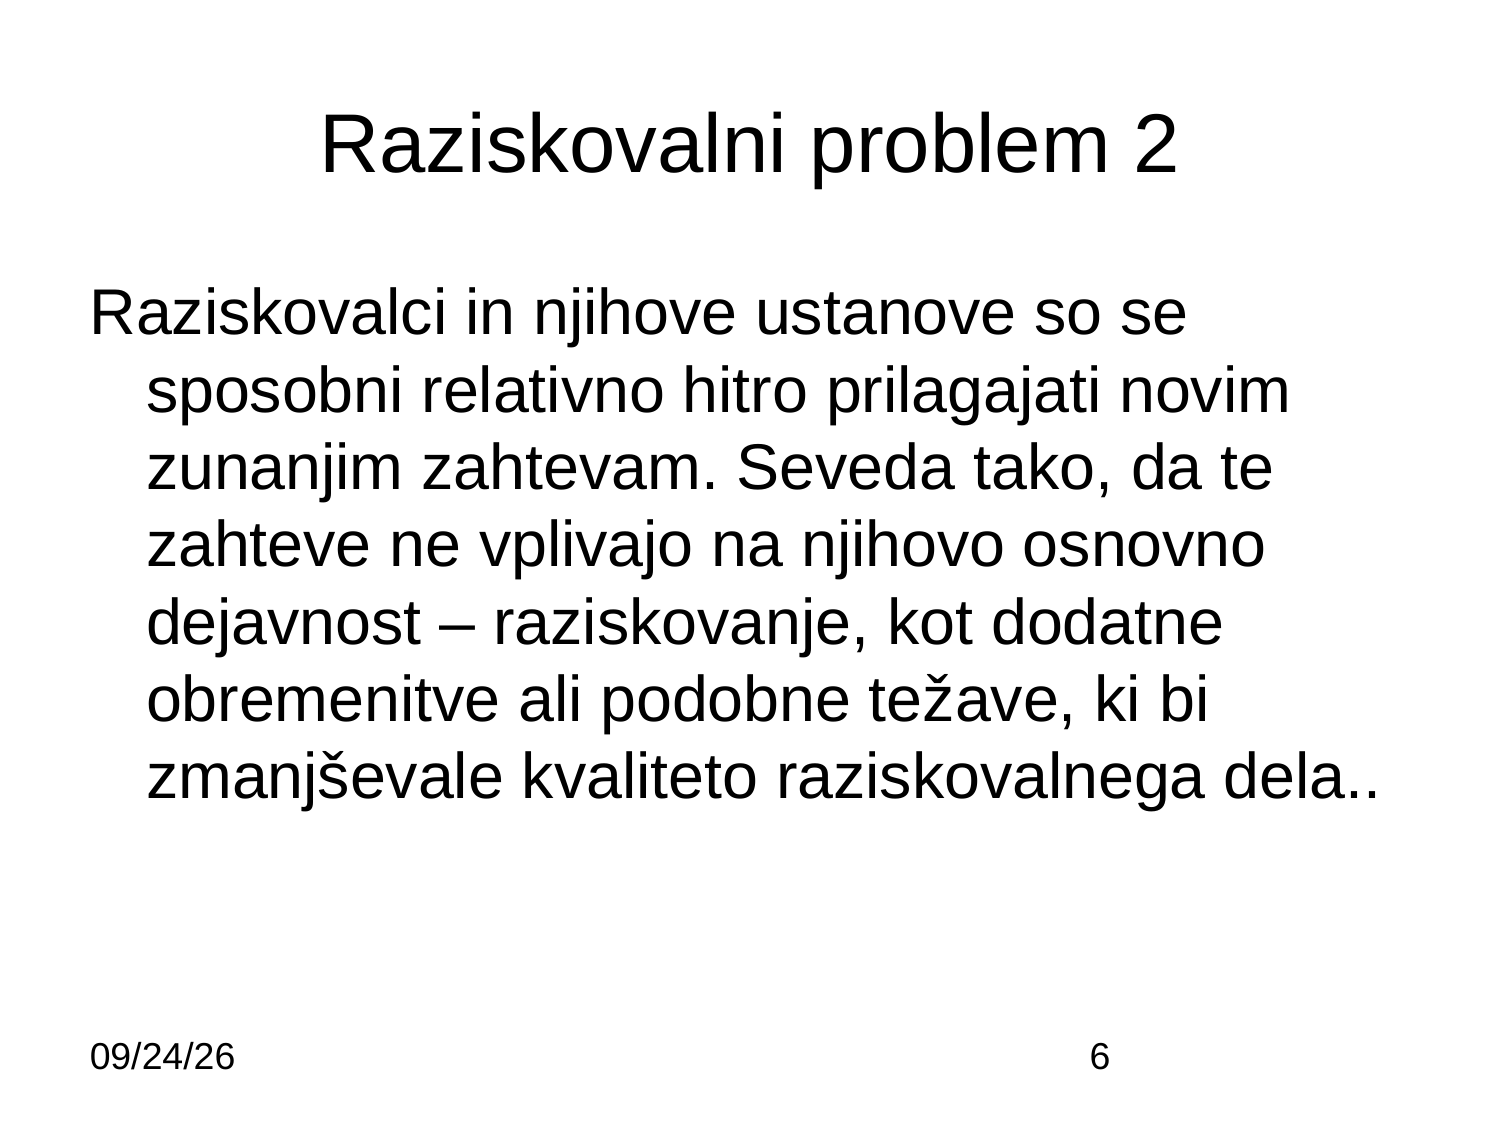

# Raziskovalni problem 2
Raziskovalci in njihove ustanove so se sposobni relativno hitro prilagajati novim zunanjim zahtevam. Seveda tako, da te zahteve ne vplivajo na njihovo osnovno dejavnost – raziskovanje, kot dodatne obremenitve ali podobne težave, ki bi zmanjševale kvaliteto raziskovalnega dela..
6